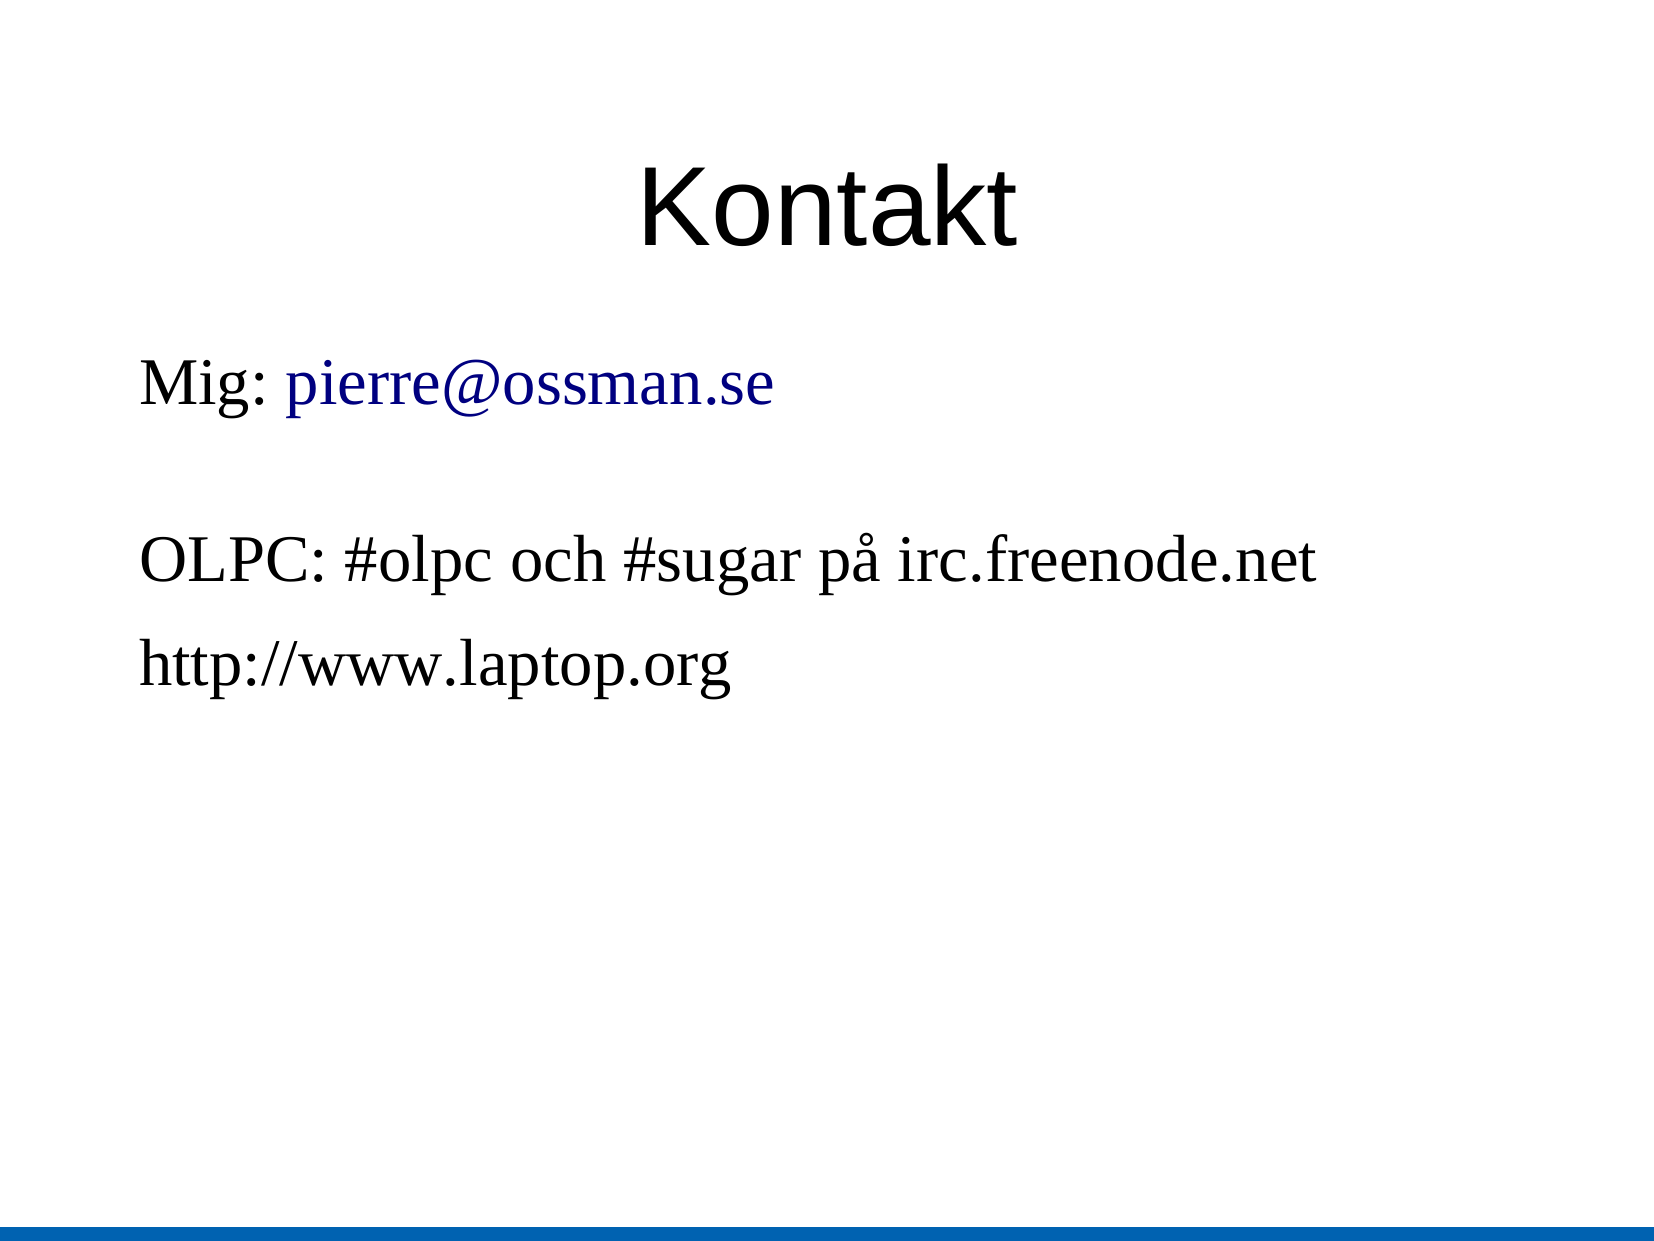

# Kontakt
Mig: pierre@ossman.se
OLPC: #olpc och #sugar på irc.freenode.net
http://www.laptop.org